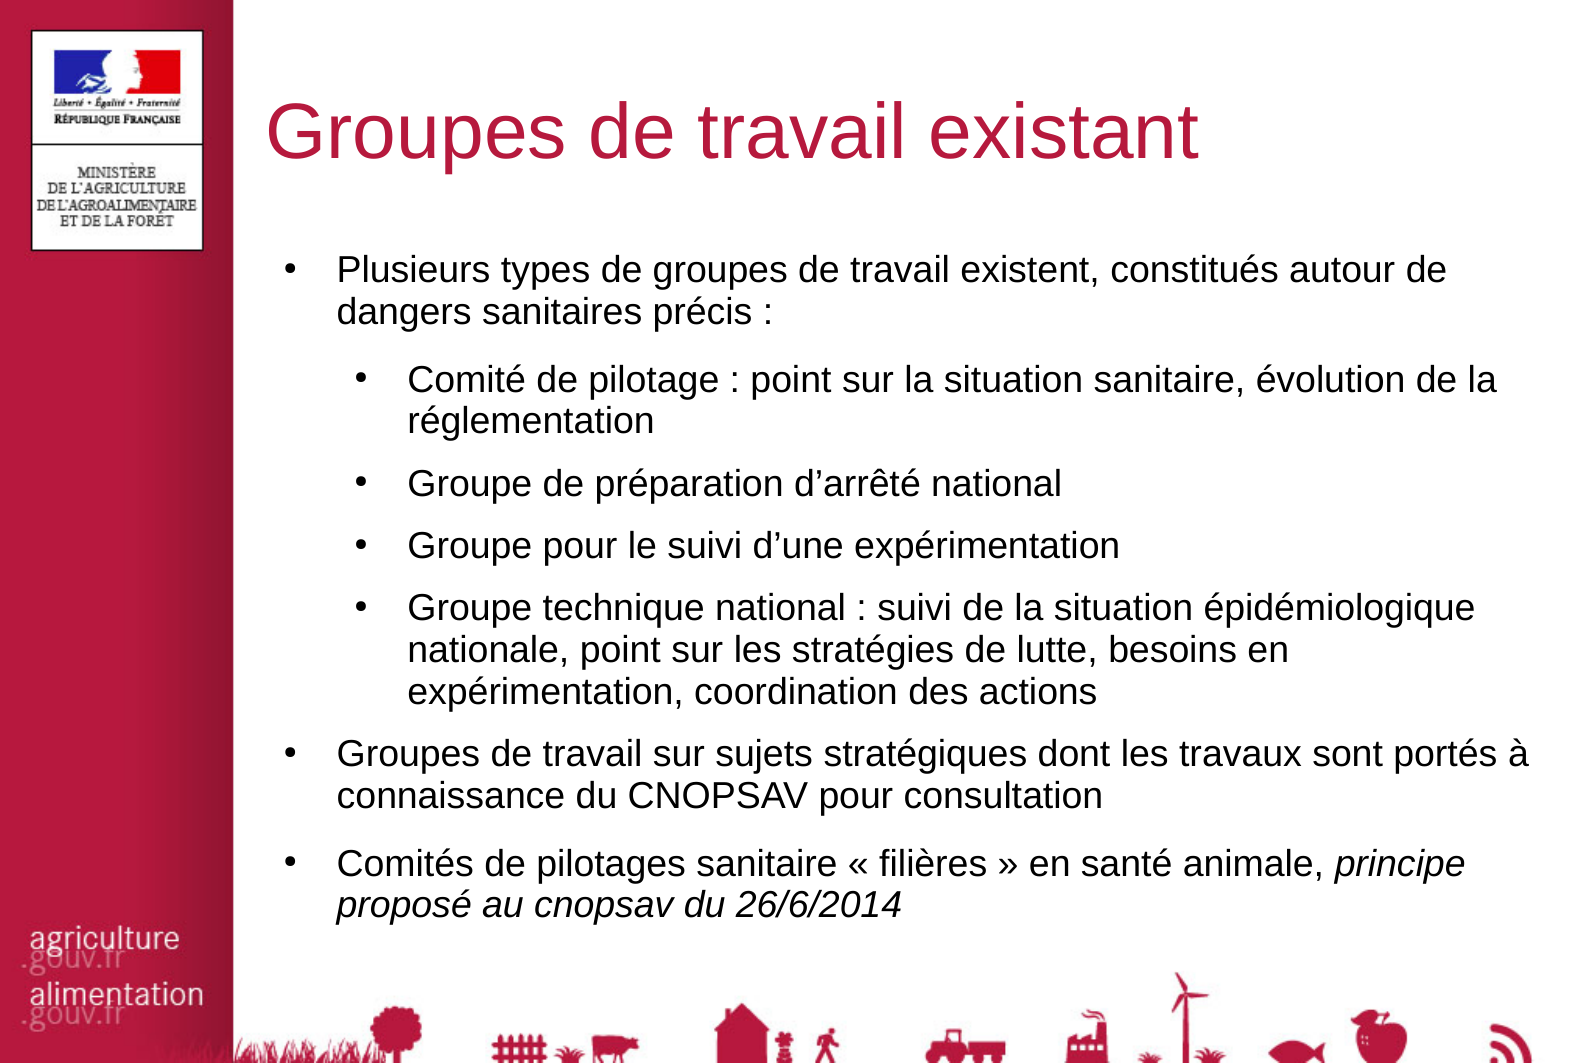

# Groupes de travail existant
Plusieurs types de groupes de travail existent, constitués autour de dangers sanitaires précis :
Comité de pilotage : point sur la situation sanitaire, évolution de la réglementation
Groupe de préparation d’arrêté national
Groupe pour le suivi d’une expérimentation
Groupe technique national : suivi de la situation épidémiologique nationale, point sur les stratégies de lutte, besoins en expérimentation, coordination des actions
Groupes de travail sur sujets stratégiques dont les travaux sont portés à connaissance du CNOPSAV pour consultation
Comités de pilotages sanitaire « filières » en santé animale, principe proposé au cnopsav du 26/6/2014